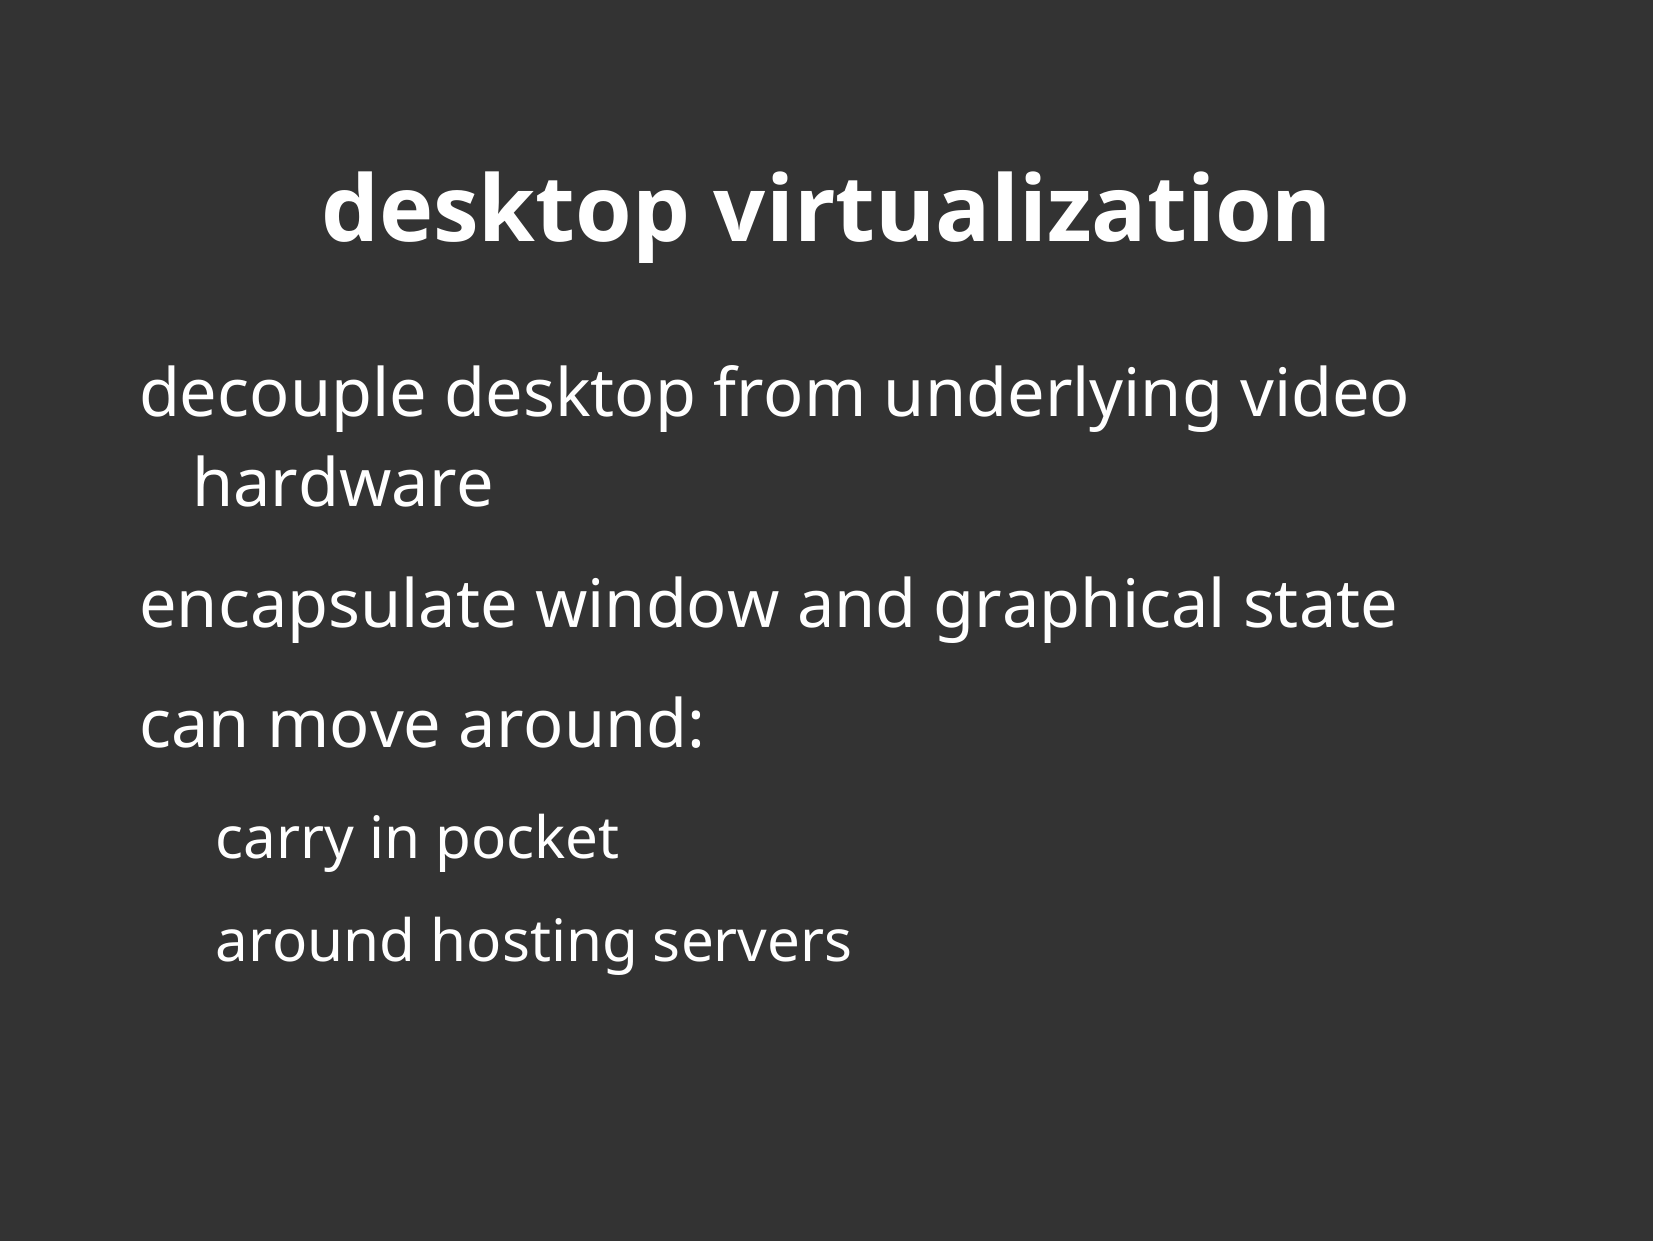

# desktop virtualization
decouple desktop from underlying video hardware
encapsulate window and graphical state
can move around:
carry in pocket
around hosting servers